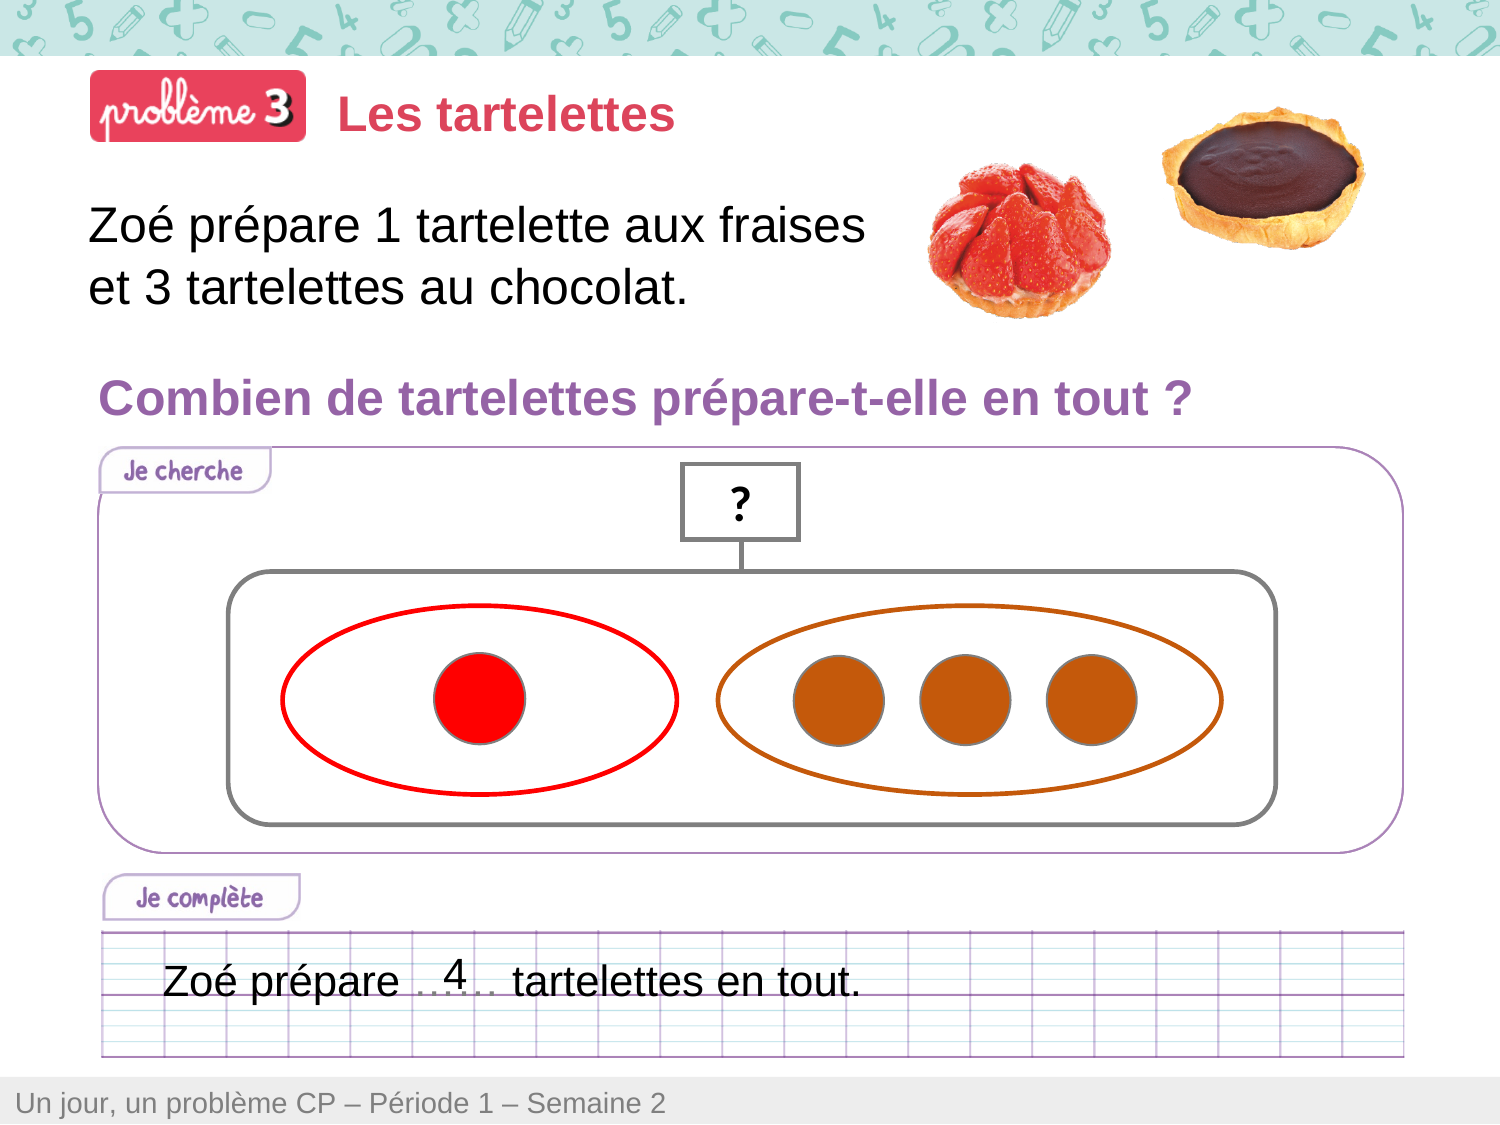

2
Les tartelettes
# Zoé prépare 1 tartelette aux fraises et 3 tartelettes au chocolat.
Combien de tartelettes prépare-t-elle en tout ?
?
4
Zoé prépare …… tartelettes en tout.
Un jour, un problème CP – Période 1 – Semaine 2
Un jour, un problème CP • Période 1 • Semaine 2
© Éditions Nathan
© Éditions Nathan 2022